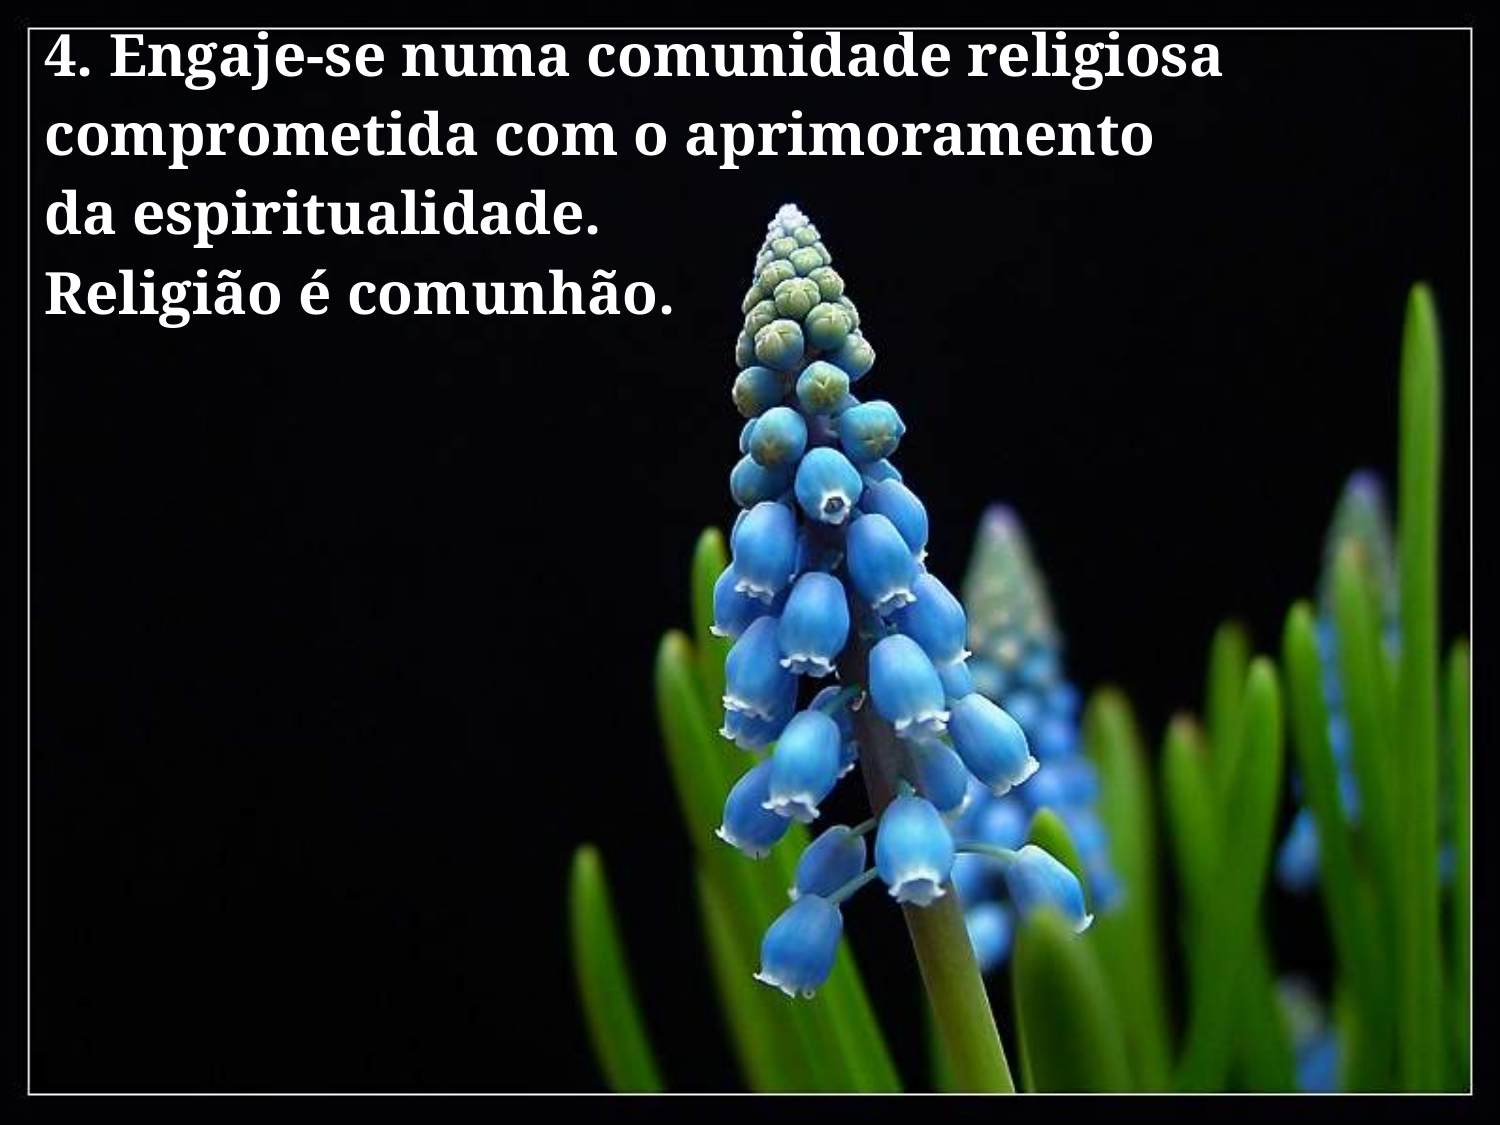

4. Engaje-se numa comunidade religiosa comprometida com o aprimoramento
da espiritualidade.
Religião é comunhão.